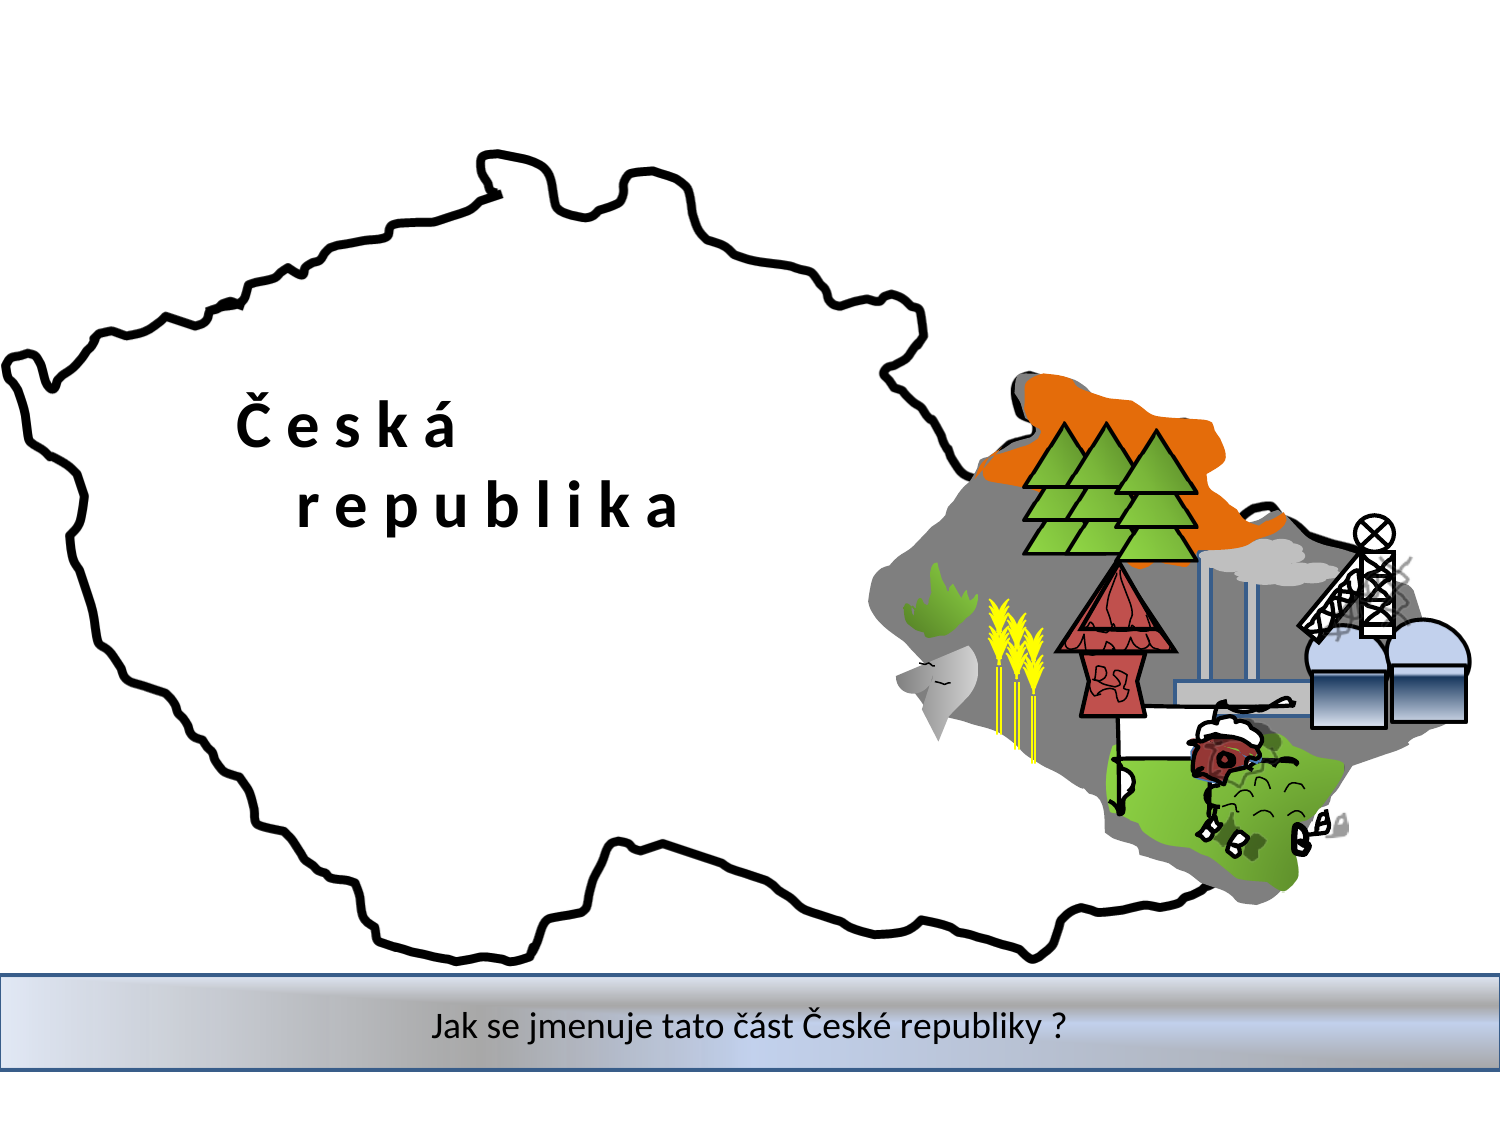

Č e s k á
 r e p u b l i k a
Jak se jmenuje tato část České republiky ?